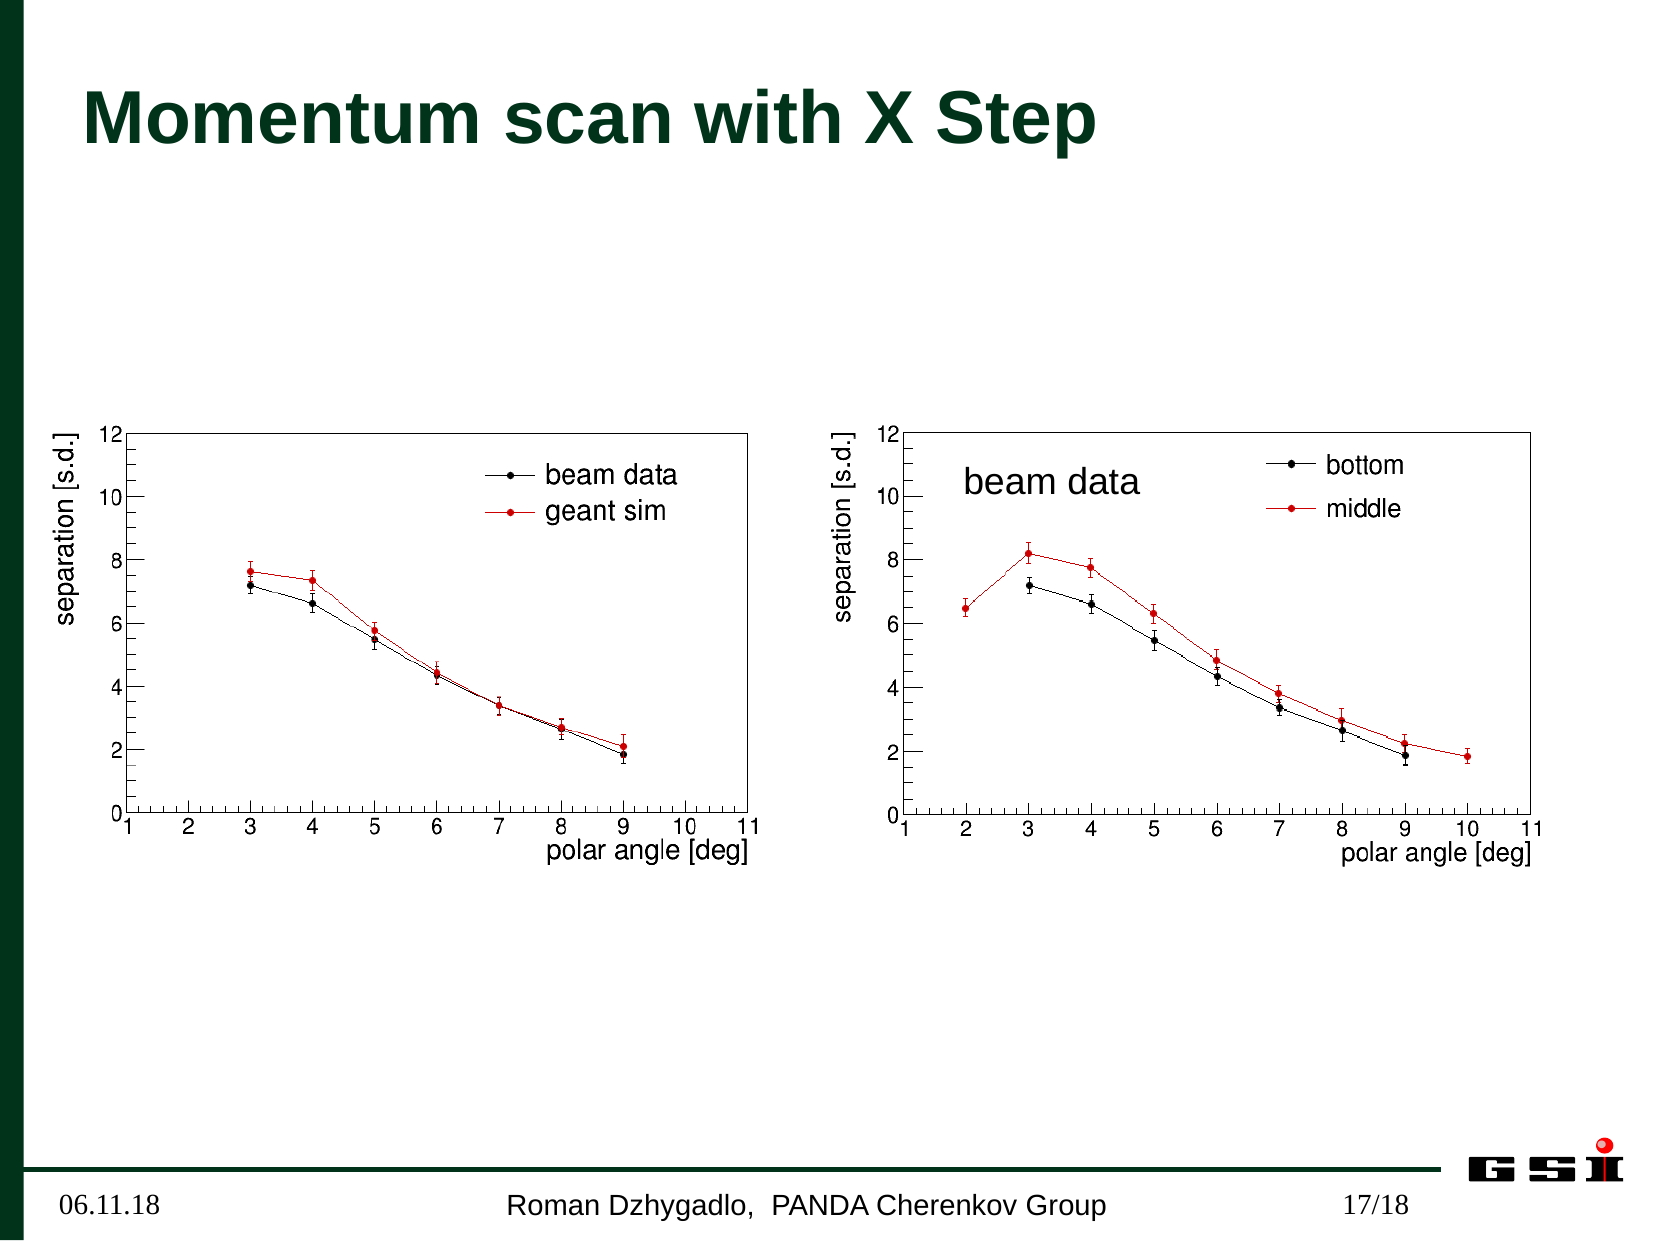

# Momentum scan with X Step
beam data
06.11.18
Roman Dzhygadlo, PANDA Cherenkov Group
17